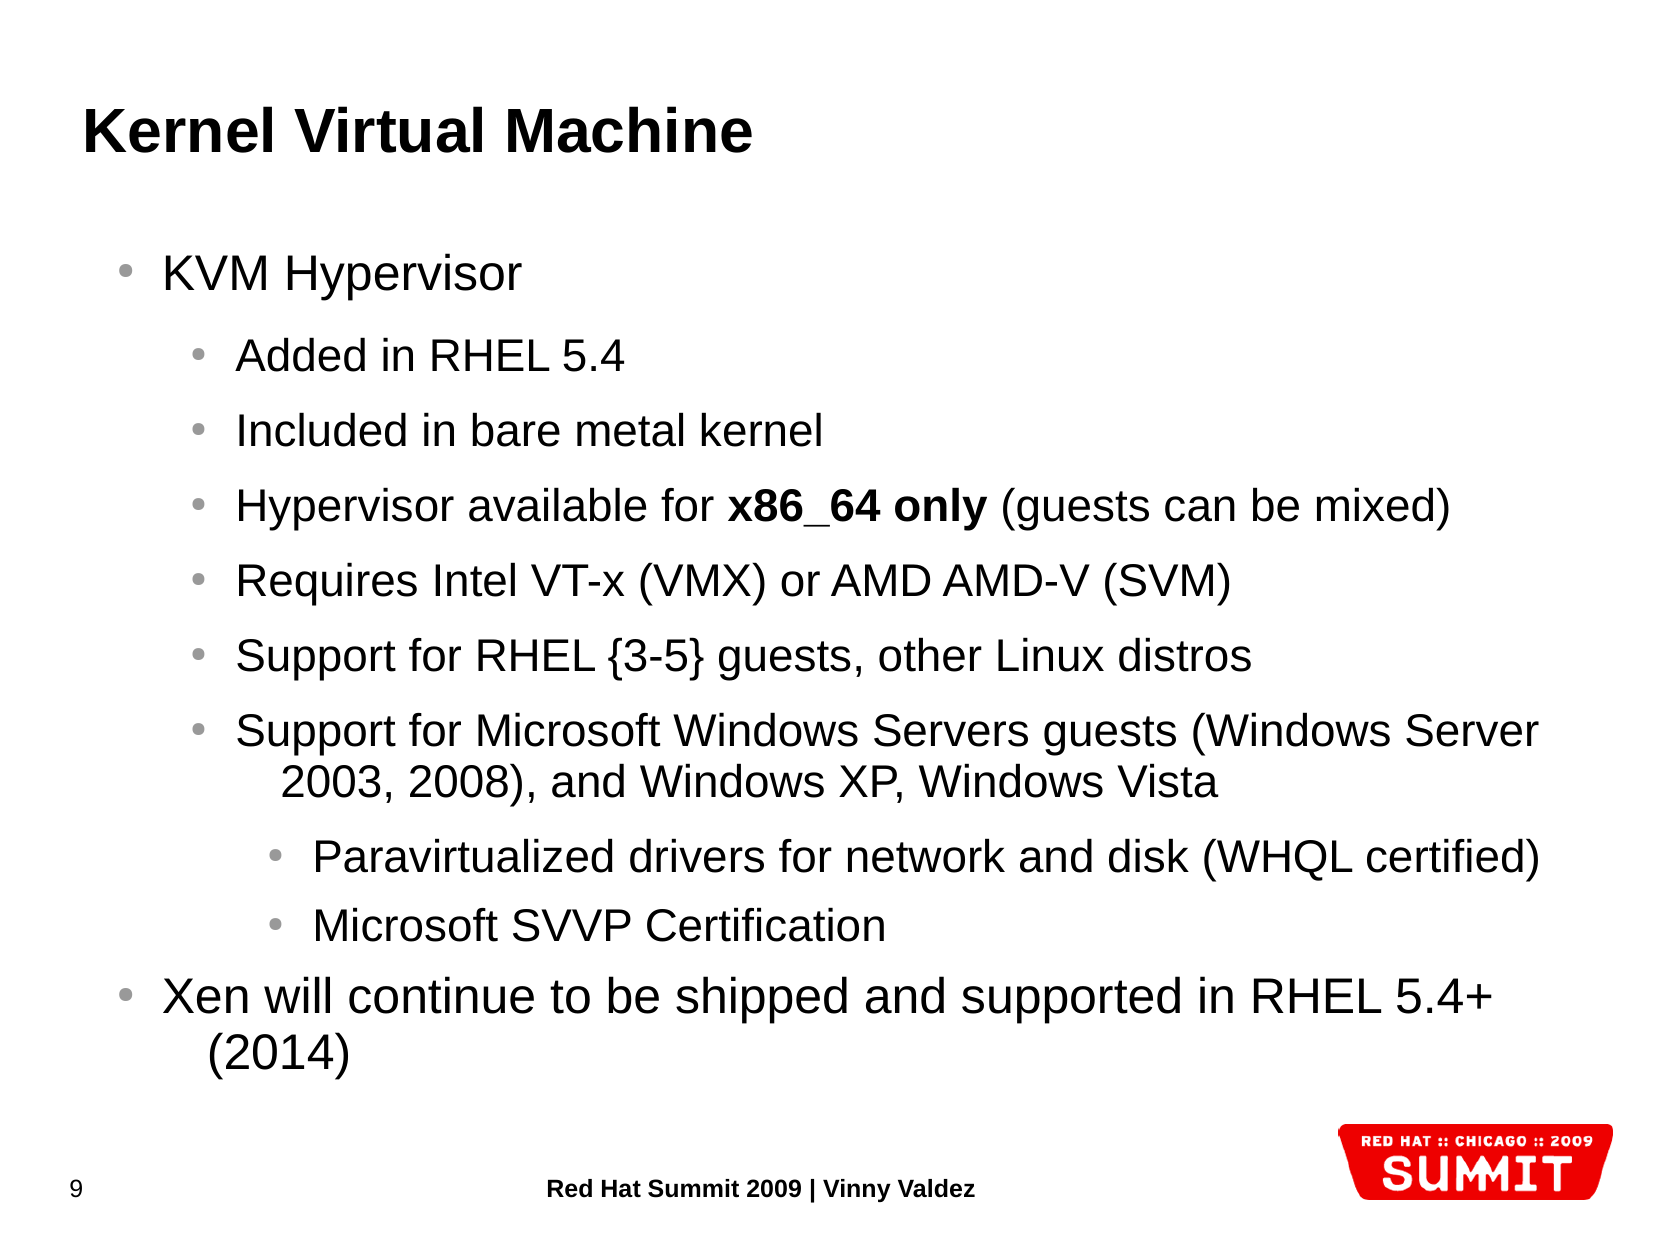

# Kernel Virtual Machine
KVM Hypervisor
Added in RHEL 5.4
Included in bare metal kernel
Hypervisor available for x86_64 only (guests can be mixed)
Requires Intel VT-x (VMX) or AMD AMD-V (SVM)
Support for RHEL {3-5} guests, other Linux distros
Support for Microsoft Windows Servers guests (Windows Server 2003, 2008), and Windows XP, Windows Vista
Paravirtualized drivers for network and disk (WHQL certified)
Microsoft SVVP Certification
Xen will continue to be shipped and supported in RHEL 5.4+ (2014)